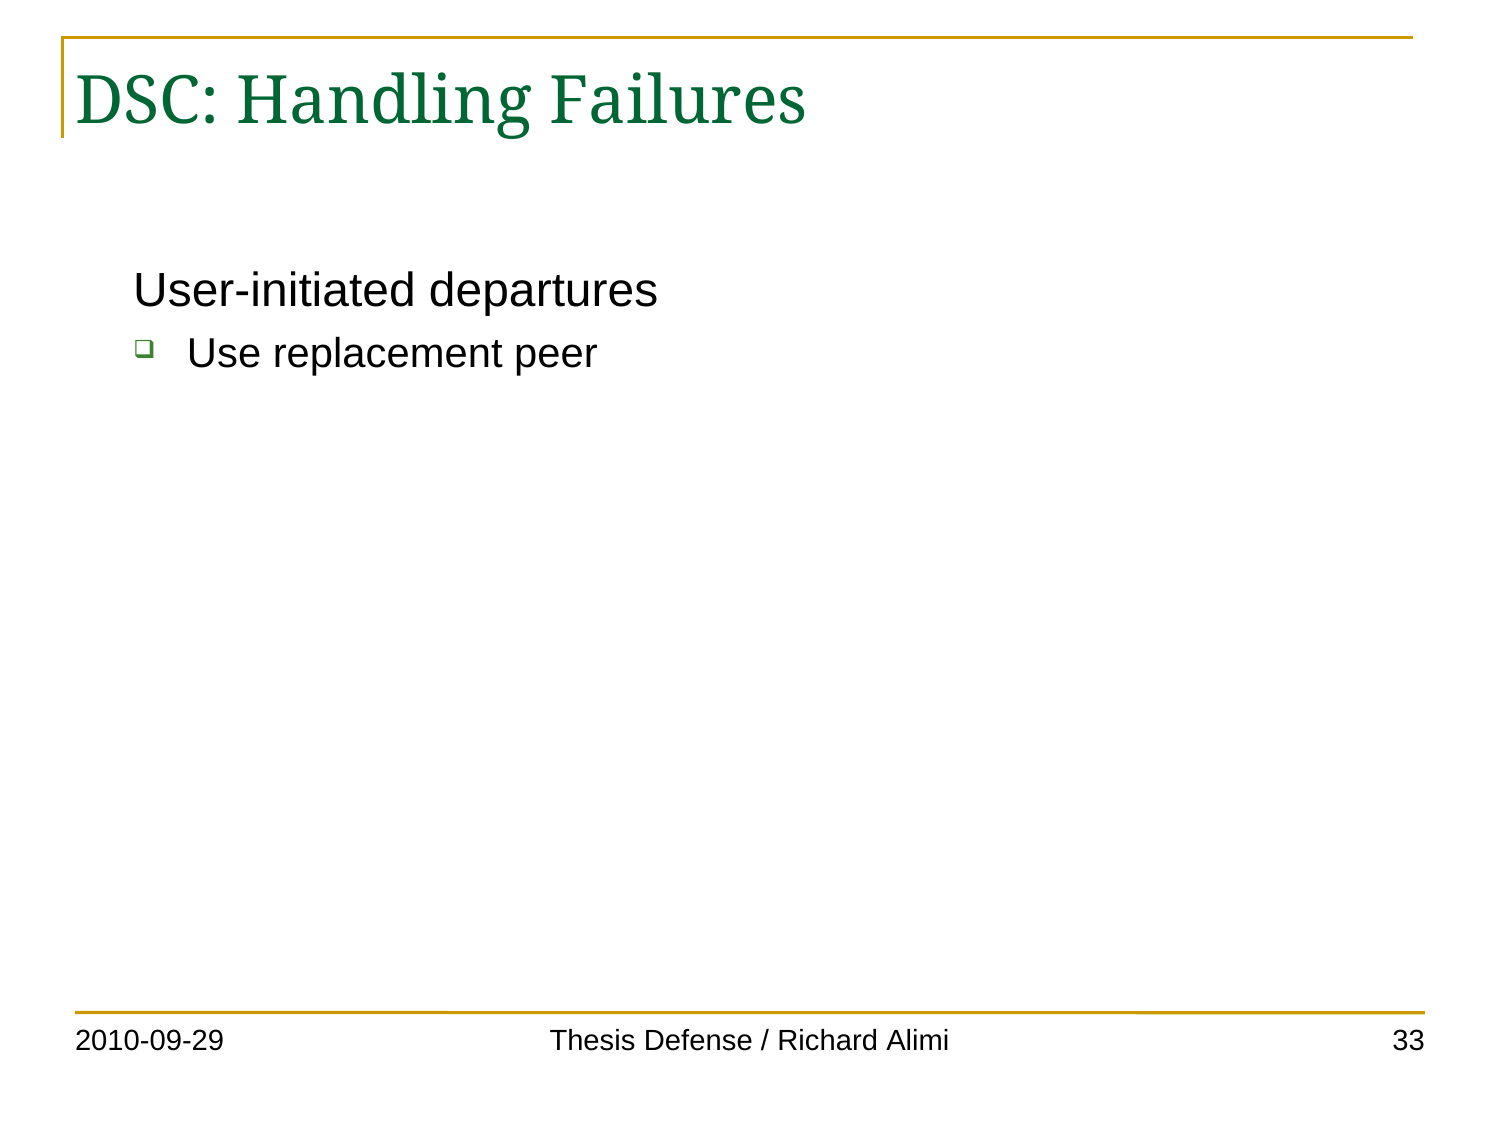

# DSC: Handling Failures
User-initiated departures
Use replacement peer
2010-09-29
Thesis Defense / Richard Alimi
33